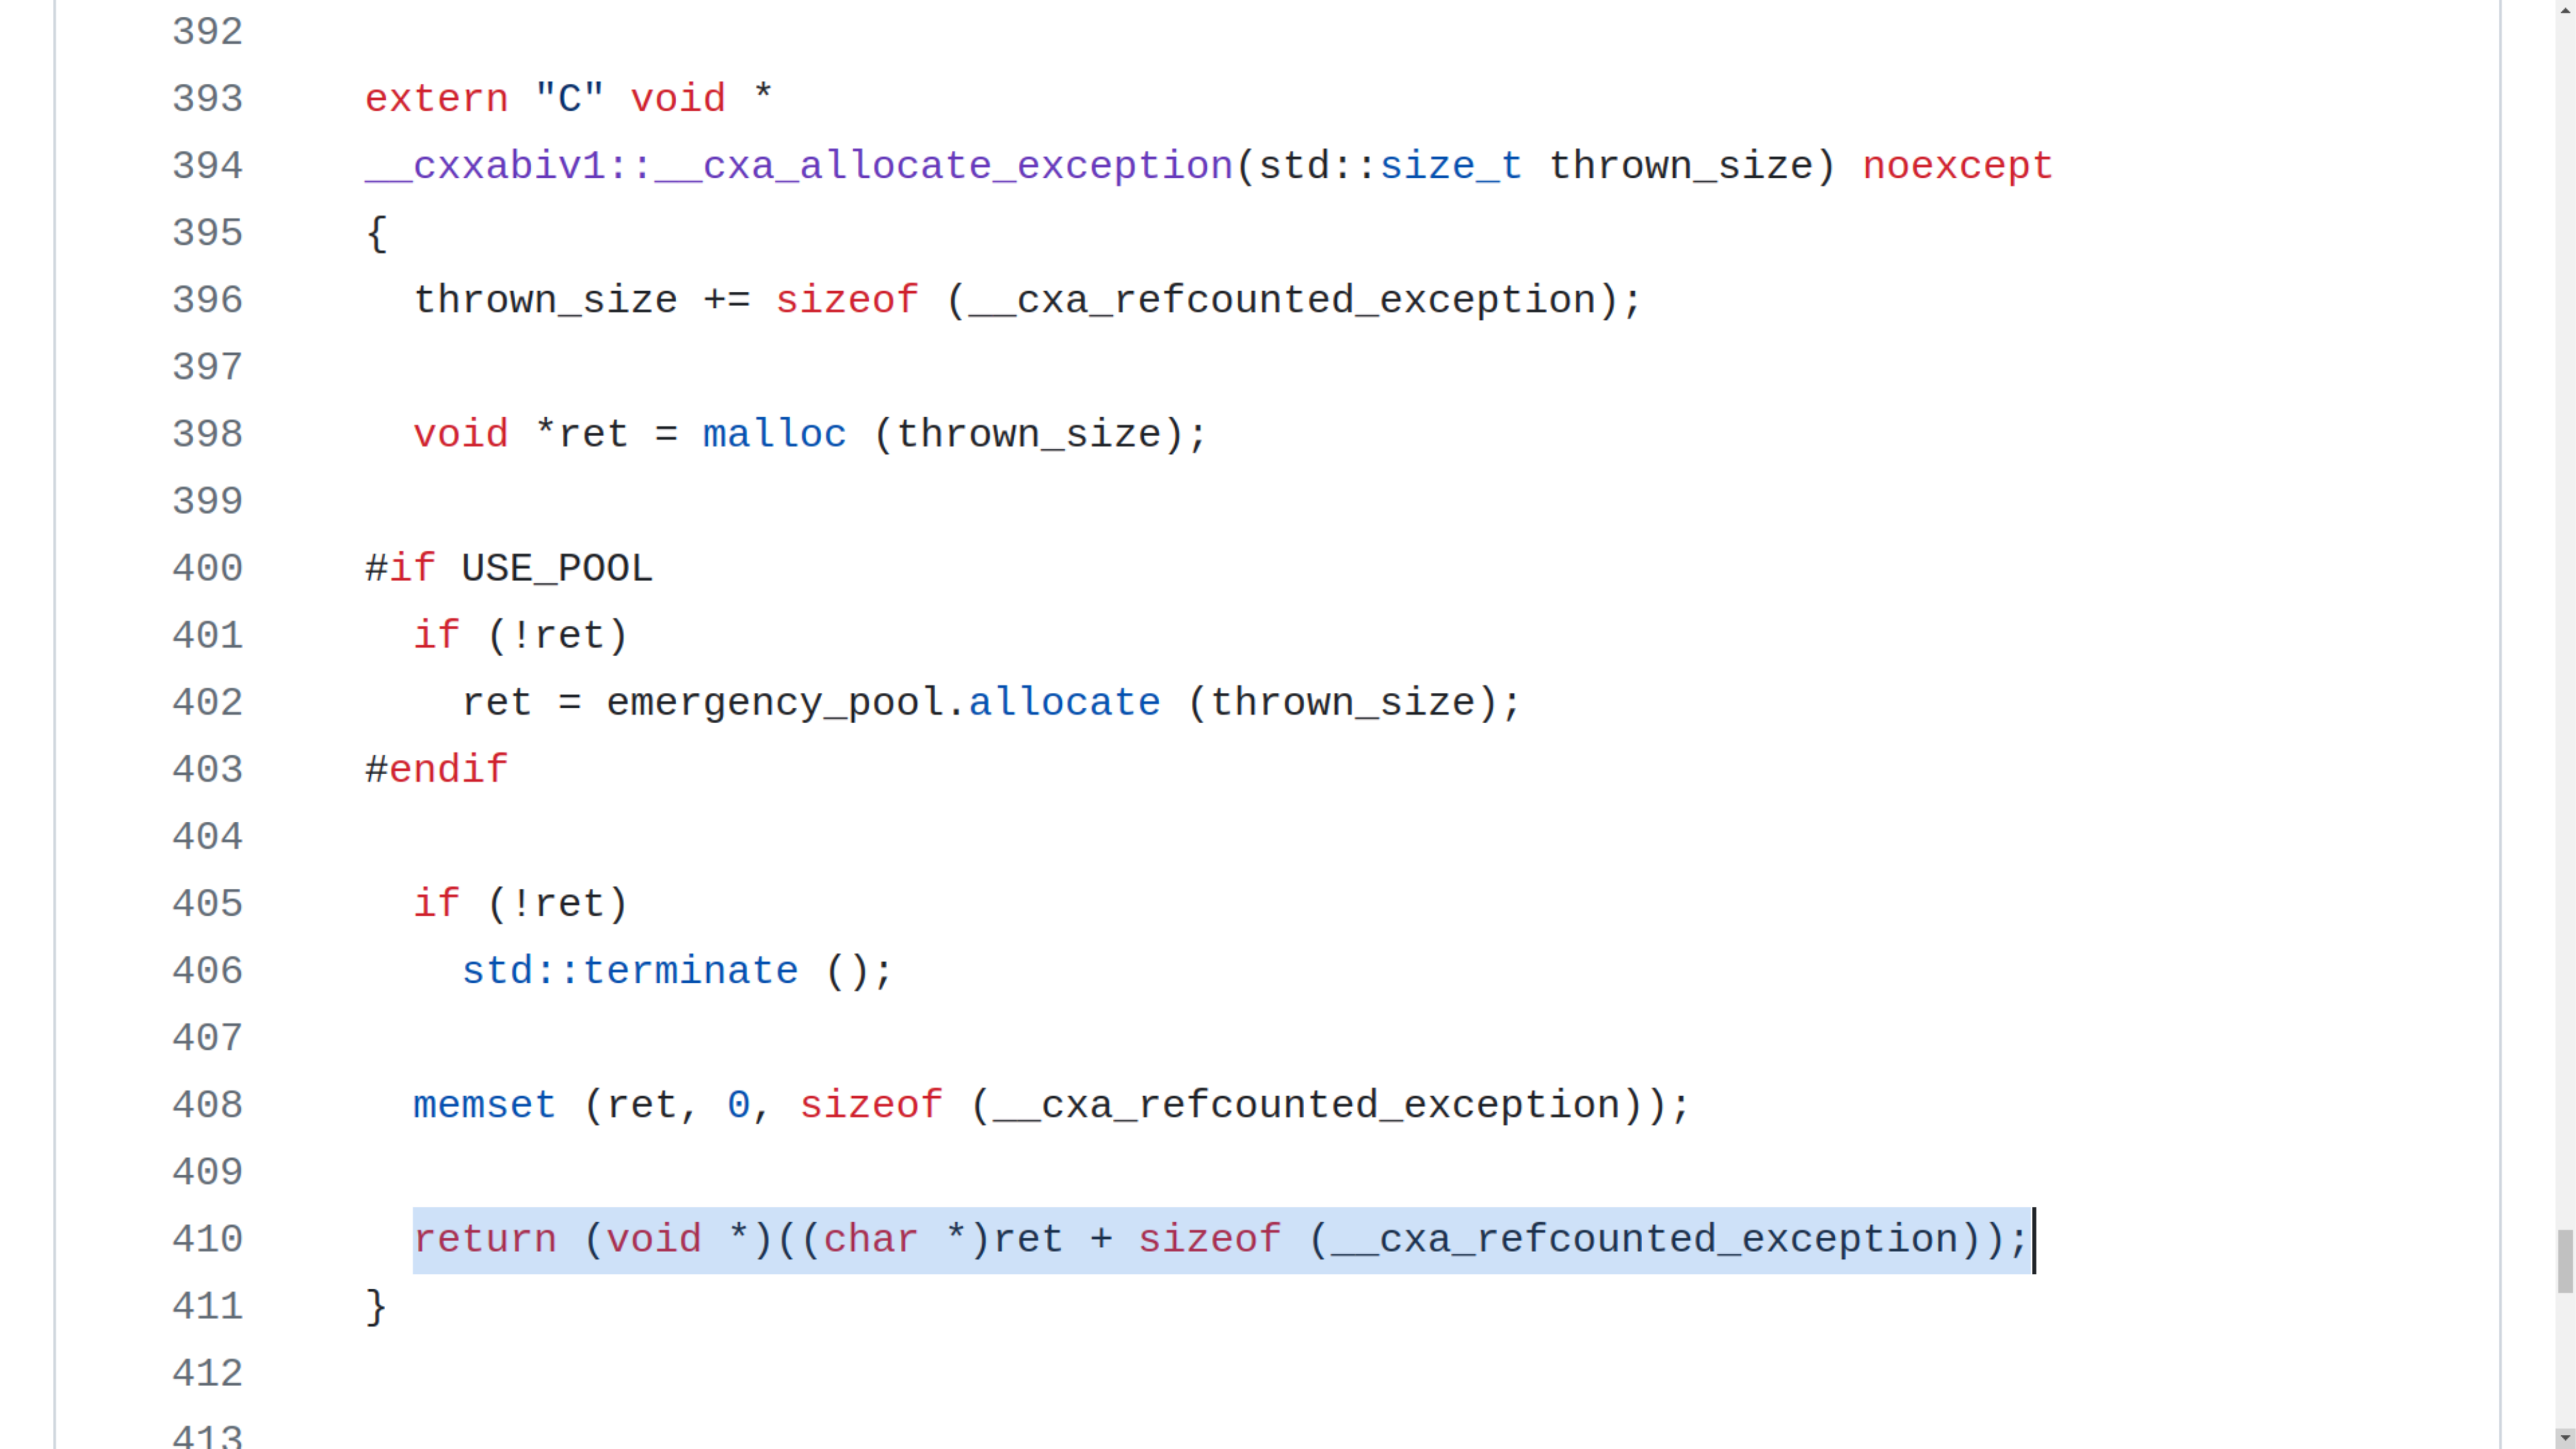

А что такое __cxa_allocate_exception ?
#
Грязные C++ трюки